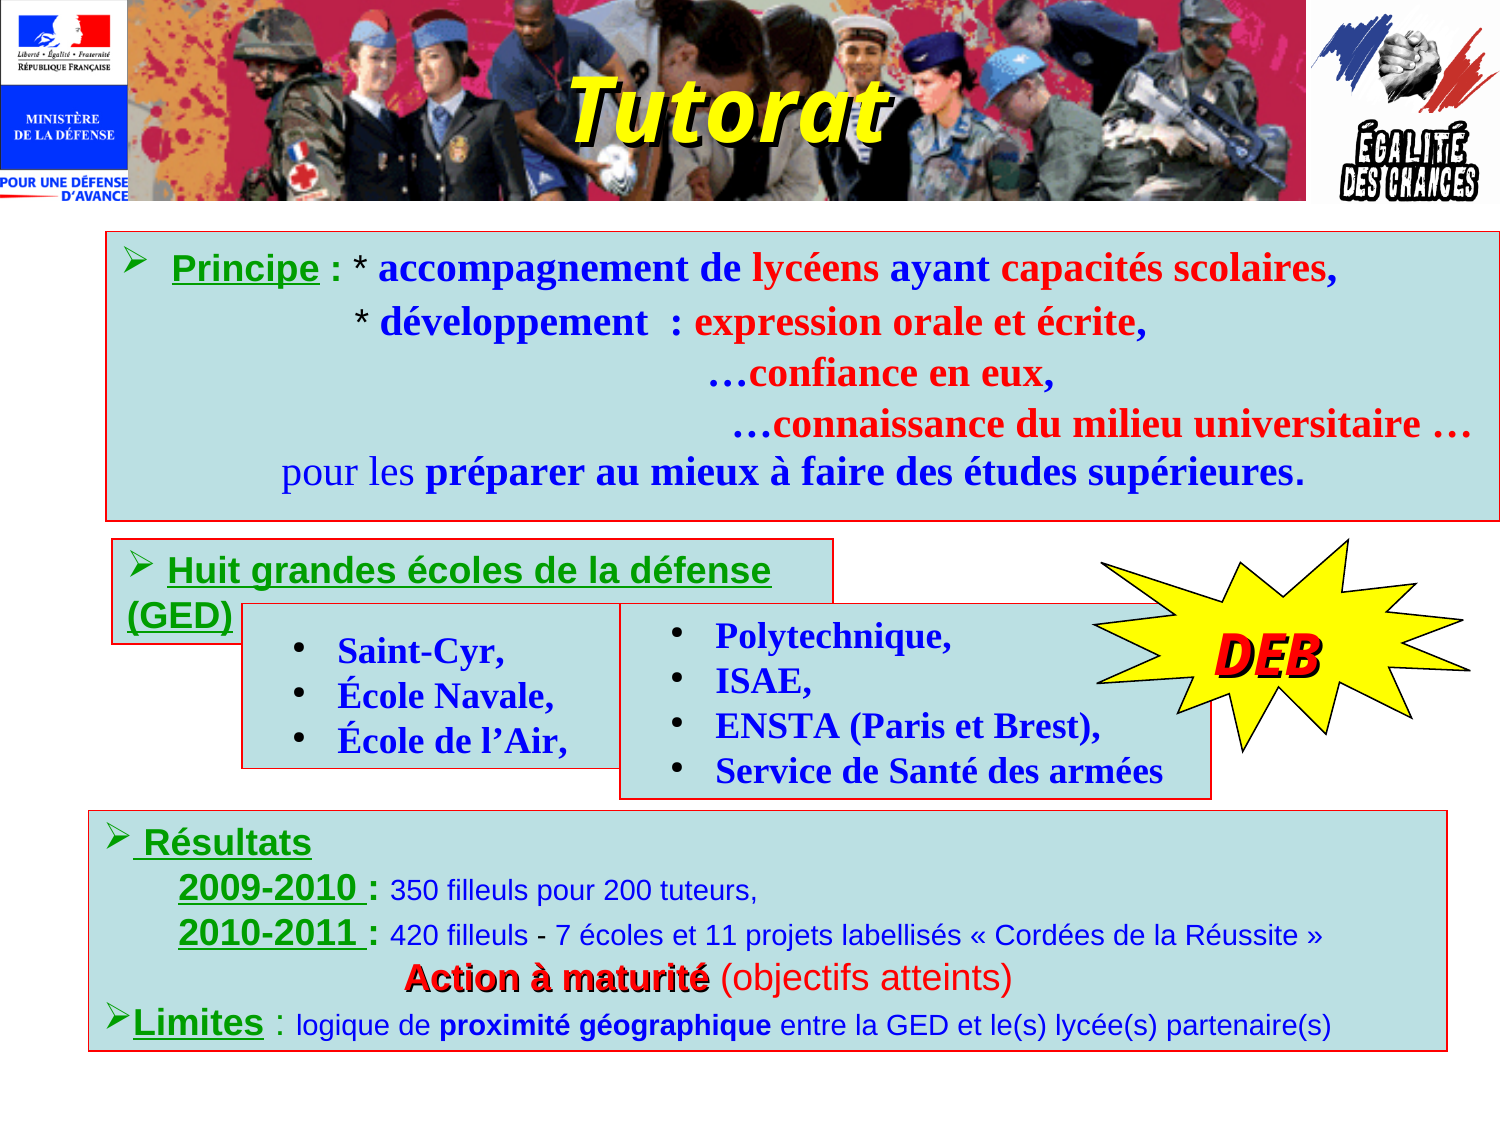

# Tutorat
 Principe : * accompagnement de lycéens ayant capacités scolaires,
	 * développement : expression orale et écrite,
			 …confiance en eux,
				 …connaissance du milieu universitaire …
 	 pour les préparer au mieux à faire des études supérieures.
 Huit grandes écoles de la défense (GED) :
 Saint-Cyr,
 École Navale,
 École de l’Air,
 Polytechnique,
 ISAE,
 ENSTA (Paris et Brest),
 Service de Santé des armées
 DEB
 Résultats
2009-2010 : 350 filleuls pour 200 tuteurs,
2010-2011 : 420 filleuls - 7 écoles et 11 projets labellisés « Cordées de la Réussite »
		Action à maturité (objectifs atteints)
Limites : logique de proximité géographique entre la GED et le(s) lycée(s) partenaire(s)